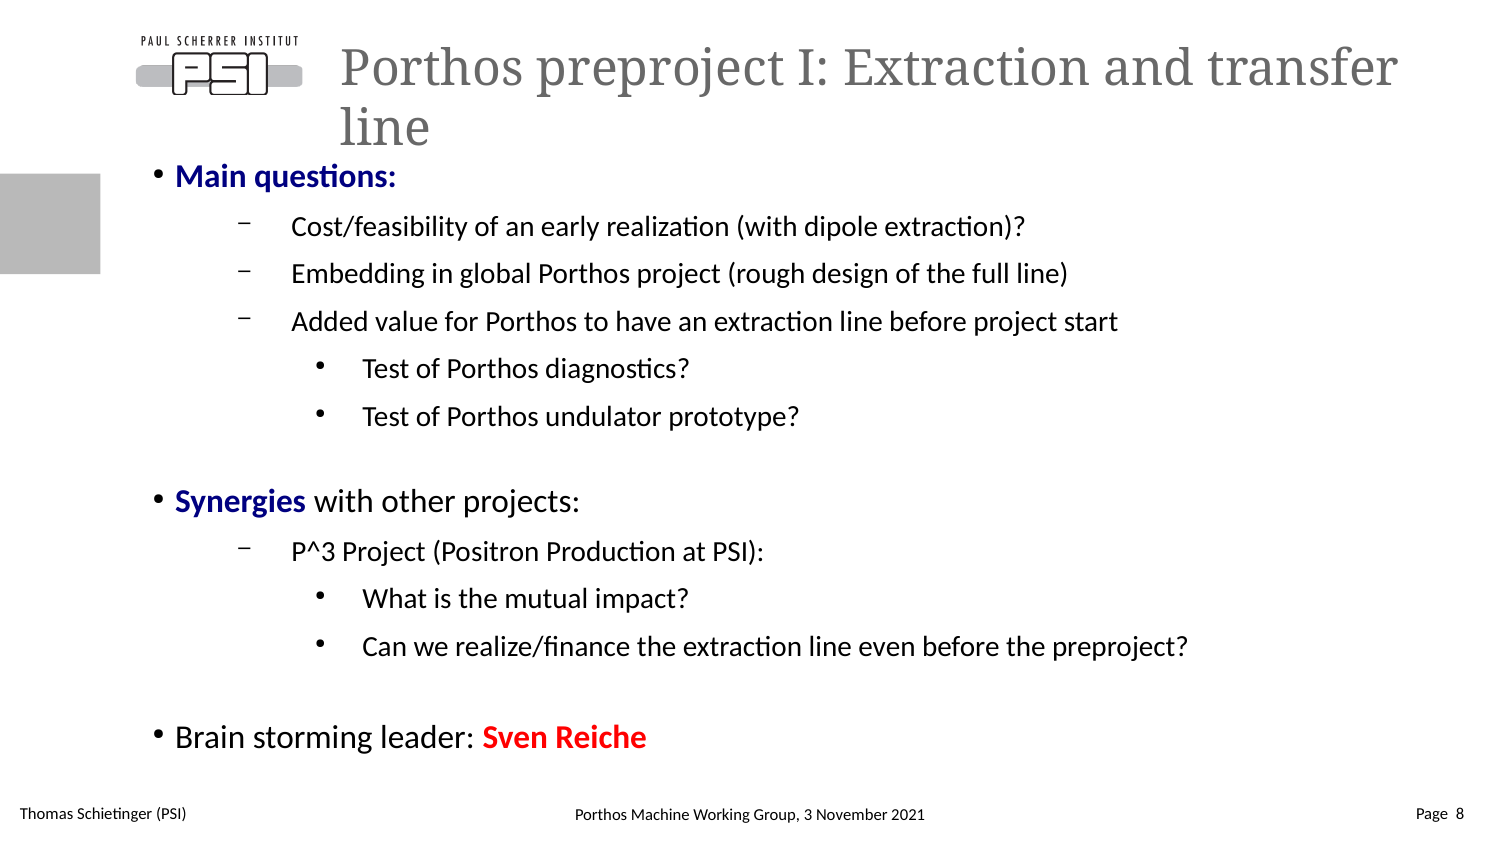

# Porthos preproject I: Extraction and transfer line
Main questions:
Cost/feasibility of an early realization (with dipole extraction)?
Embedding in global Porthos project (rough design of the full line)
Added value for Porthos to have an extraction line before project start
Test of Porthos diagnostics?
Test of Porthos undulator prototype?
Synergies with other projects:
P^3 Project (Positron Production at PSI):
What is the mutual impact?
Can we realize/finance the extraction line even before the preproject?
Brain storming leader: Sven Reiche